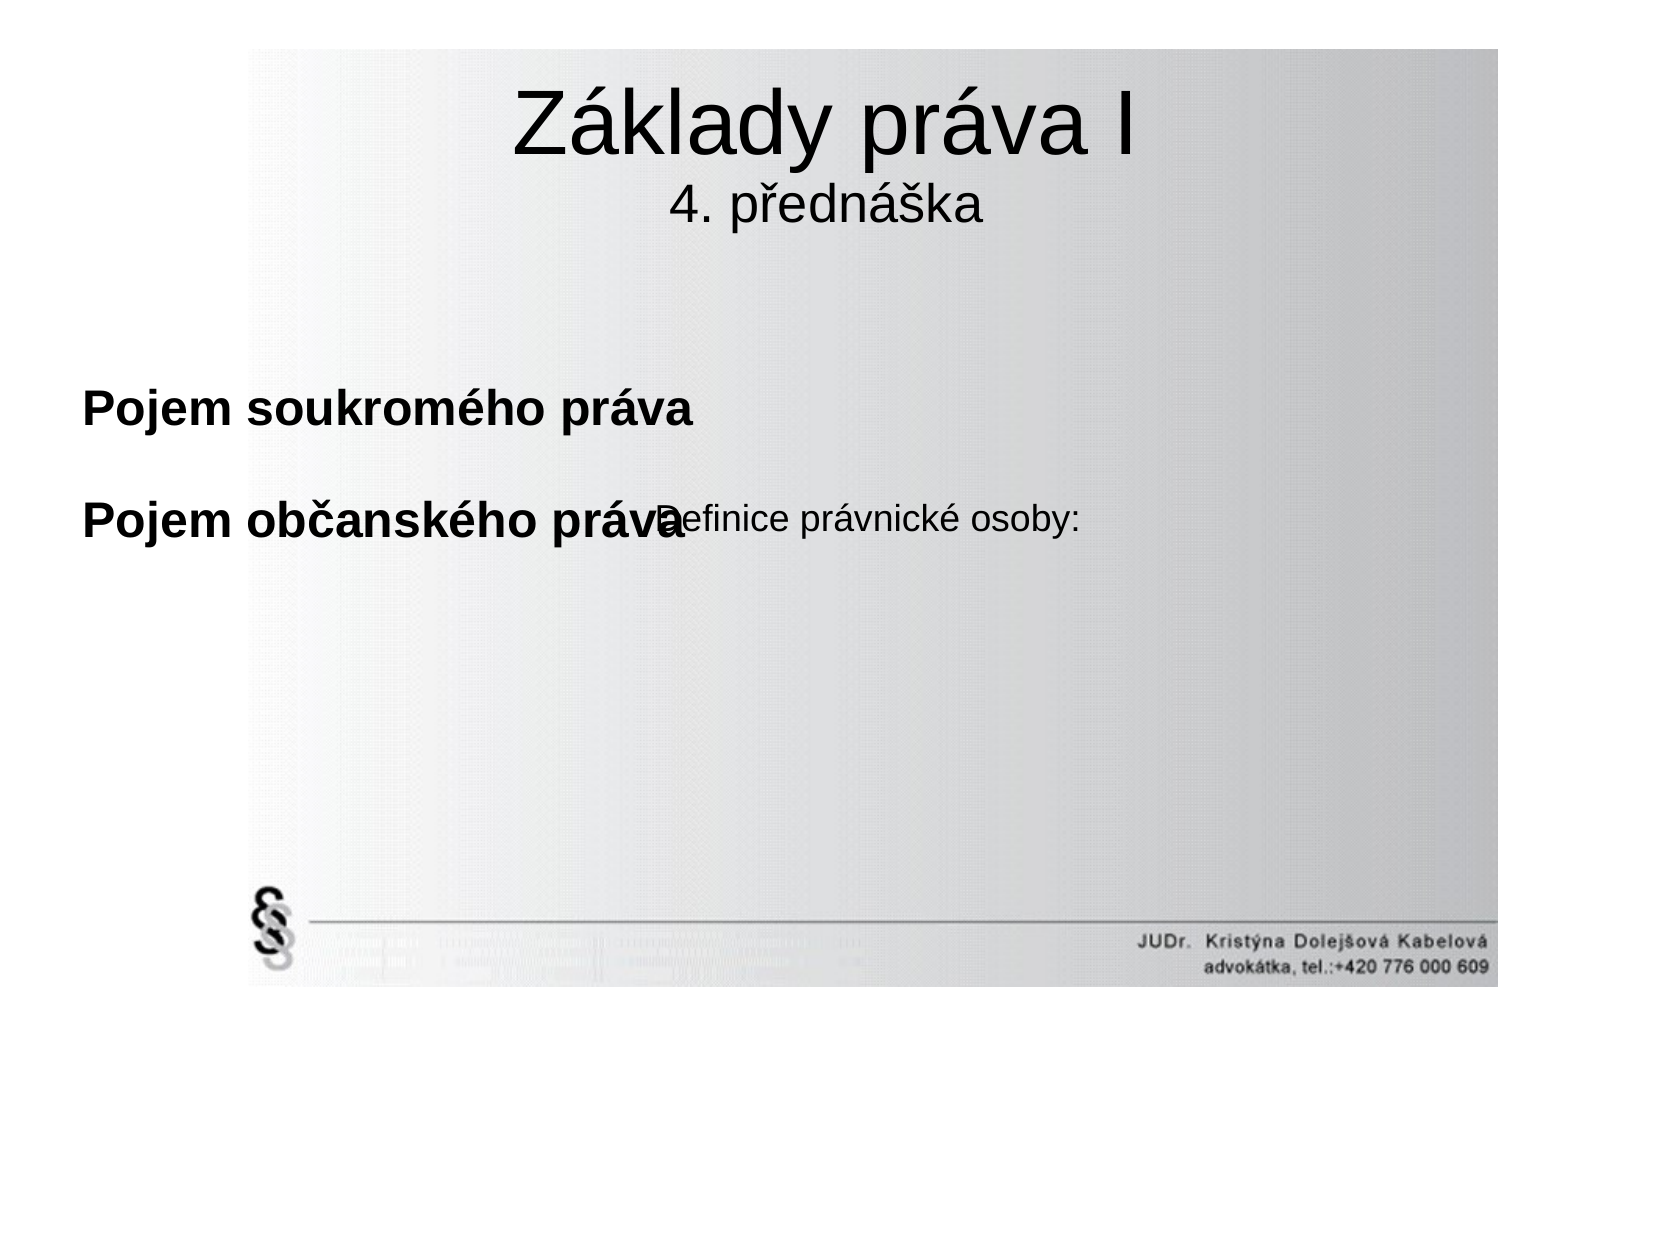

Pojem soukromého práva
Pojem občanského práva
# Základy práva I 4. přednáška